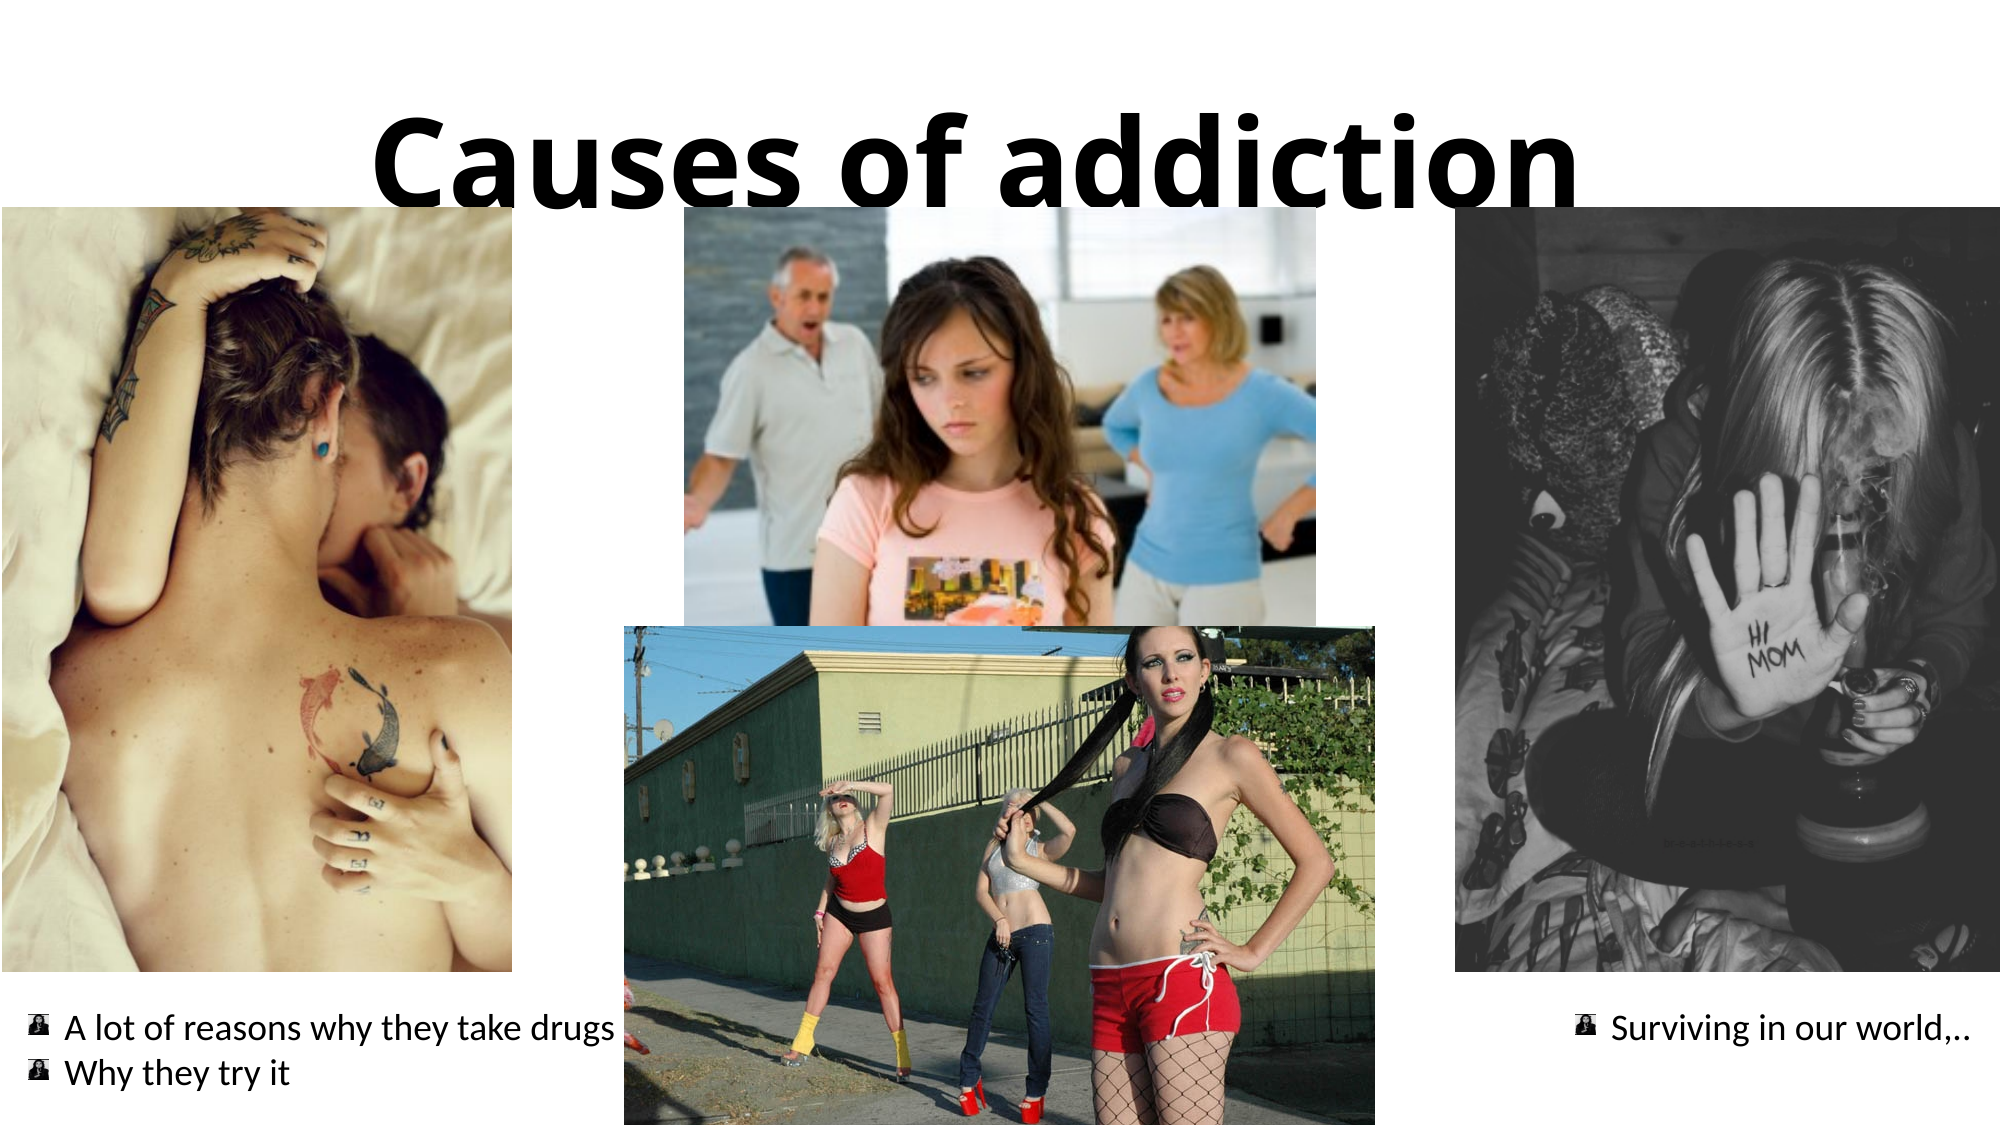

# Causes of addiction
A lot of reasons why they take drugs
Why they try it
Surviving in our world,..